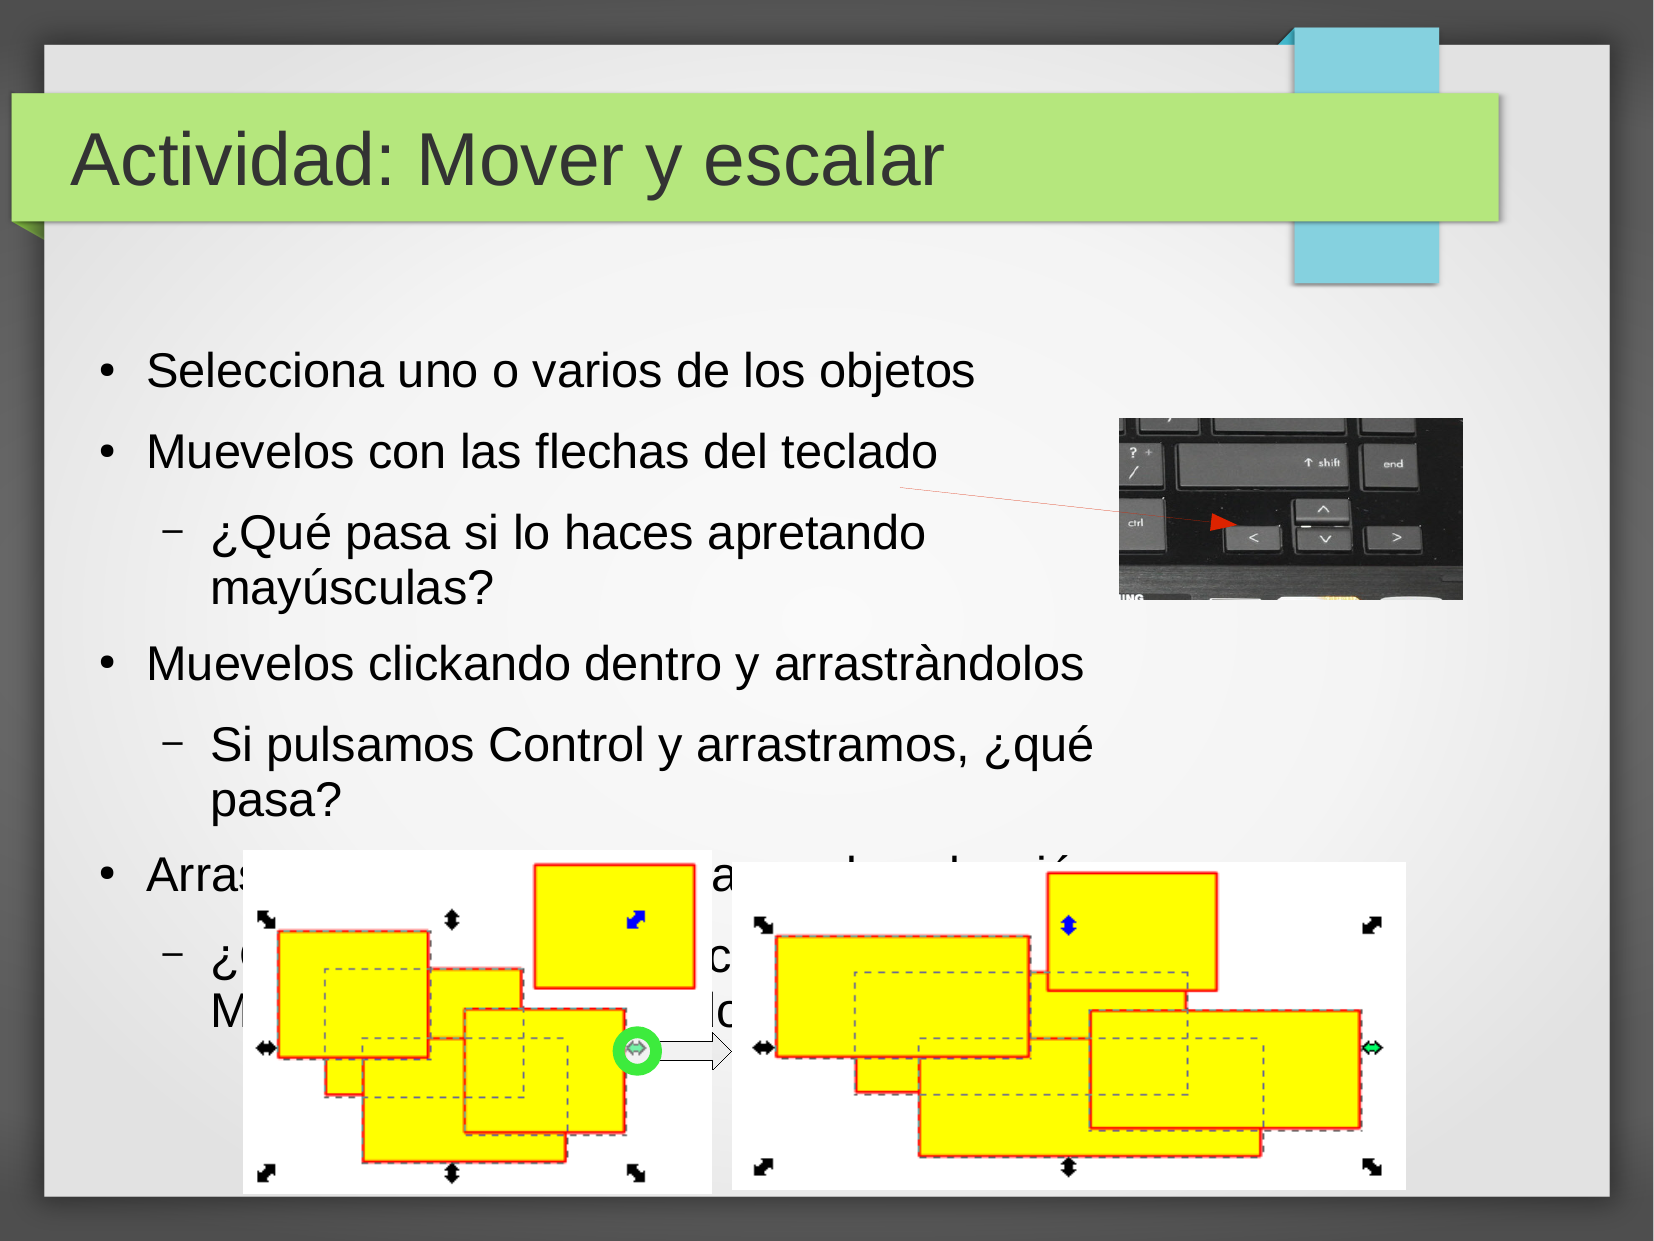

# Actividad: Mover y escalar
Selecciona uno o varios de los objetos
Muevelos con las flechas del teclado
¿Qué pasa si lo haces apretando mayúsculas?
Muevelos clickando dentro y arrastràndolos
Si pulsamos Control y arrastramos, ¿qué pasa?
Arrastra las flechas que marcan la selección
¿Qué pasa si lo haces con Control o con Mayúsculas o con los dos?